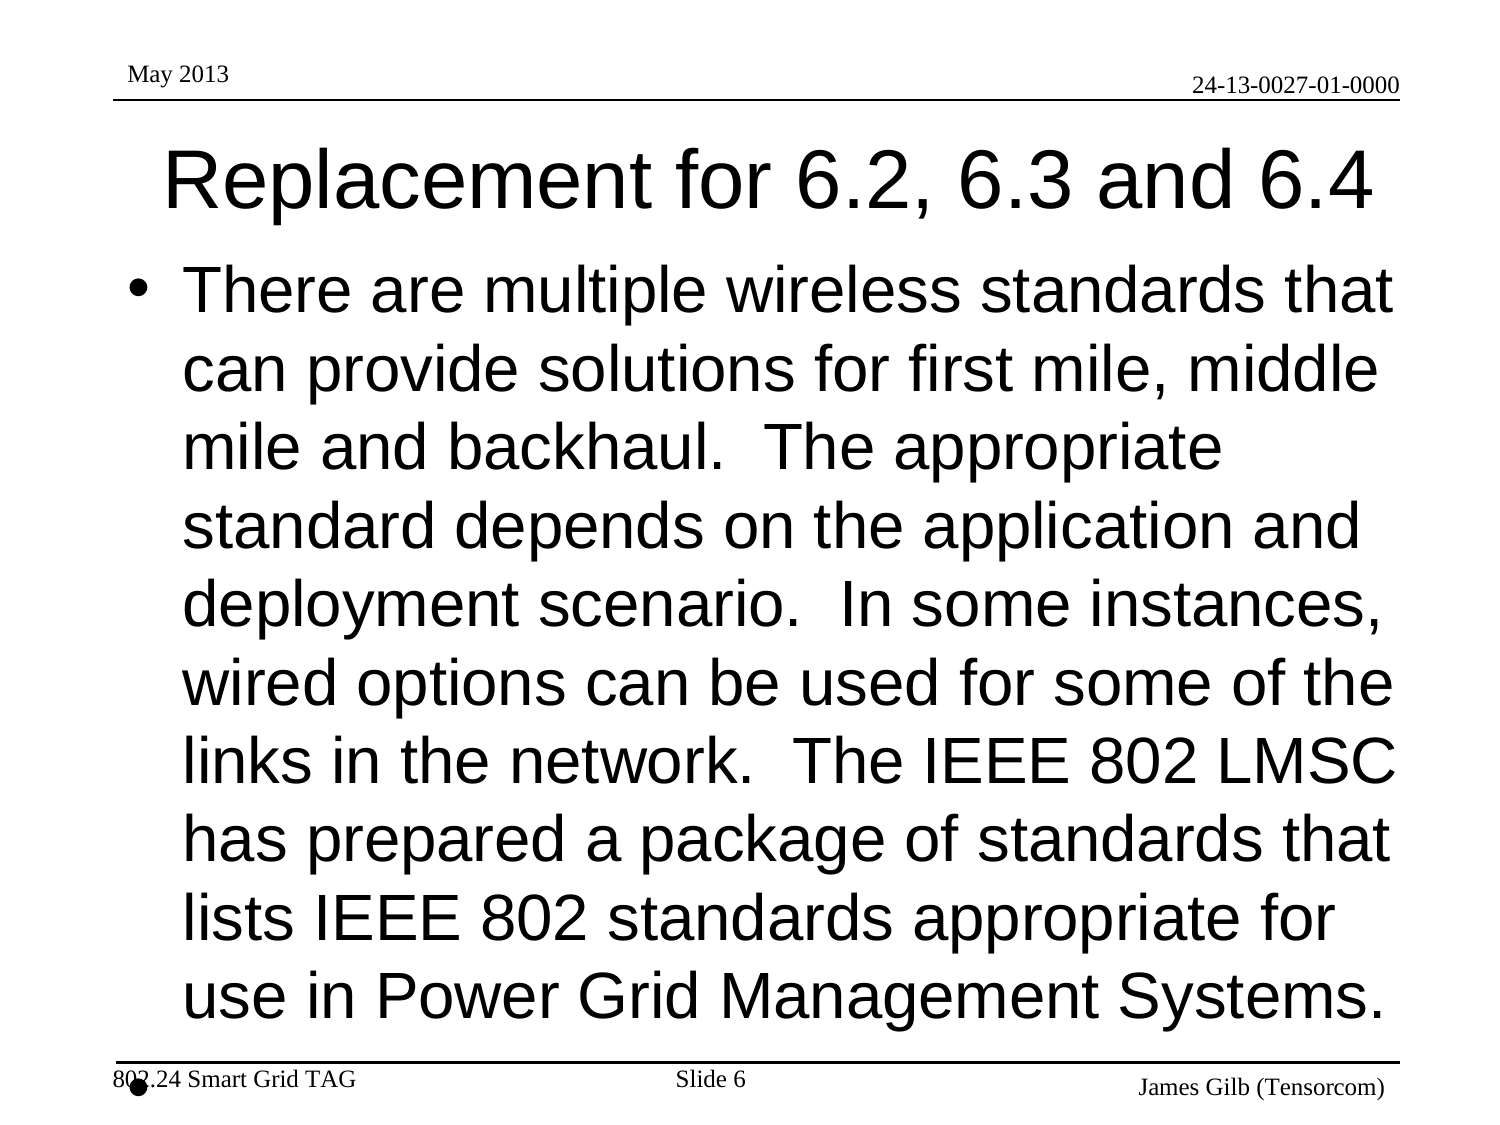

# Replacement for 6.2, 6.3 and 6.4
There are multiple wireless standards that can provide solutions for first mile, middle mile and backhaul. The appropriate standard depends on the application and deployment scenario. In some instances, wired options can be used for some of the links in the network. The IEEE 802 LMSC has prepared a package of standards that lists IEEE 802 standards appropriate for use in Power Grid Management Systems.
6